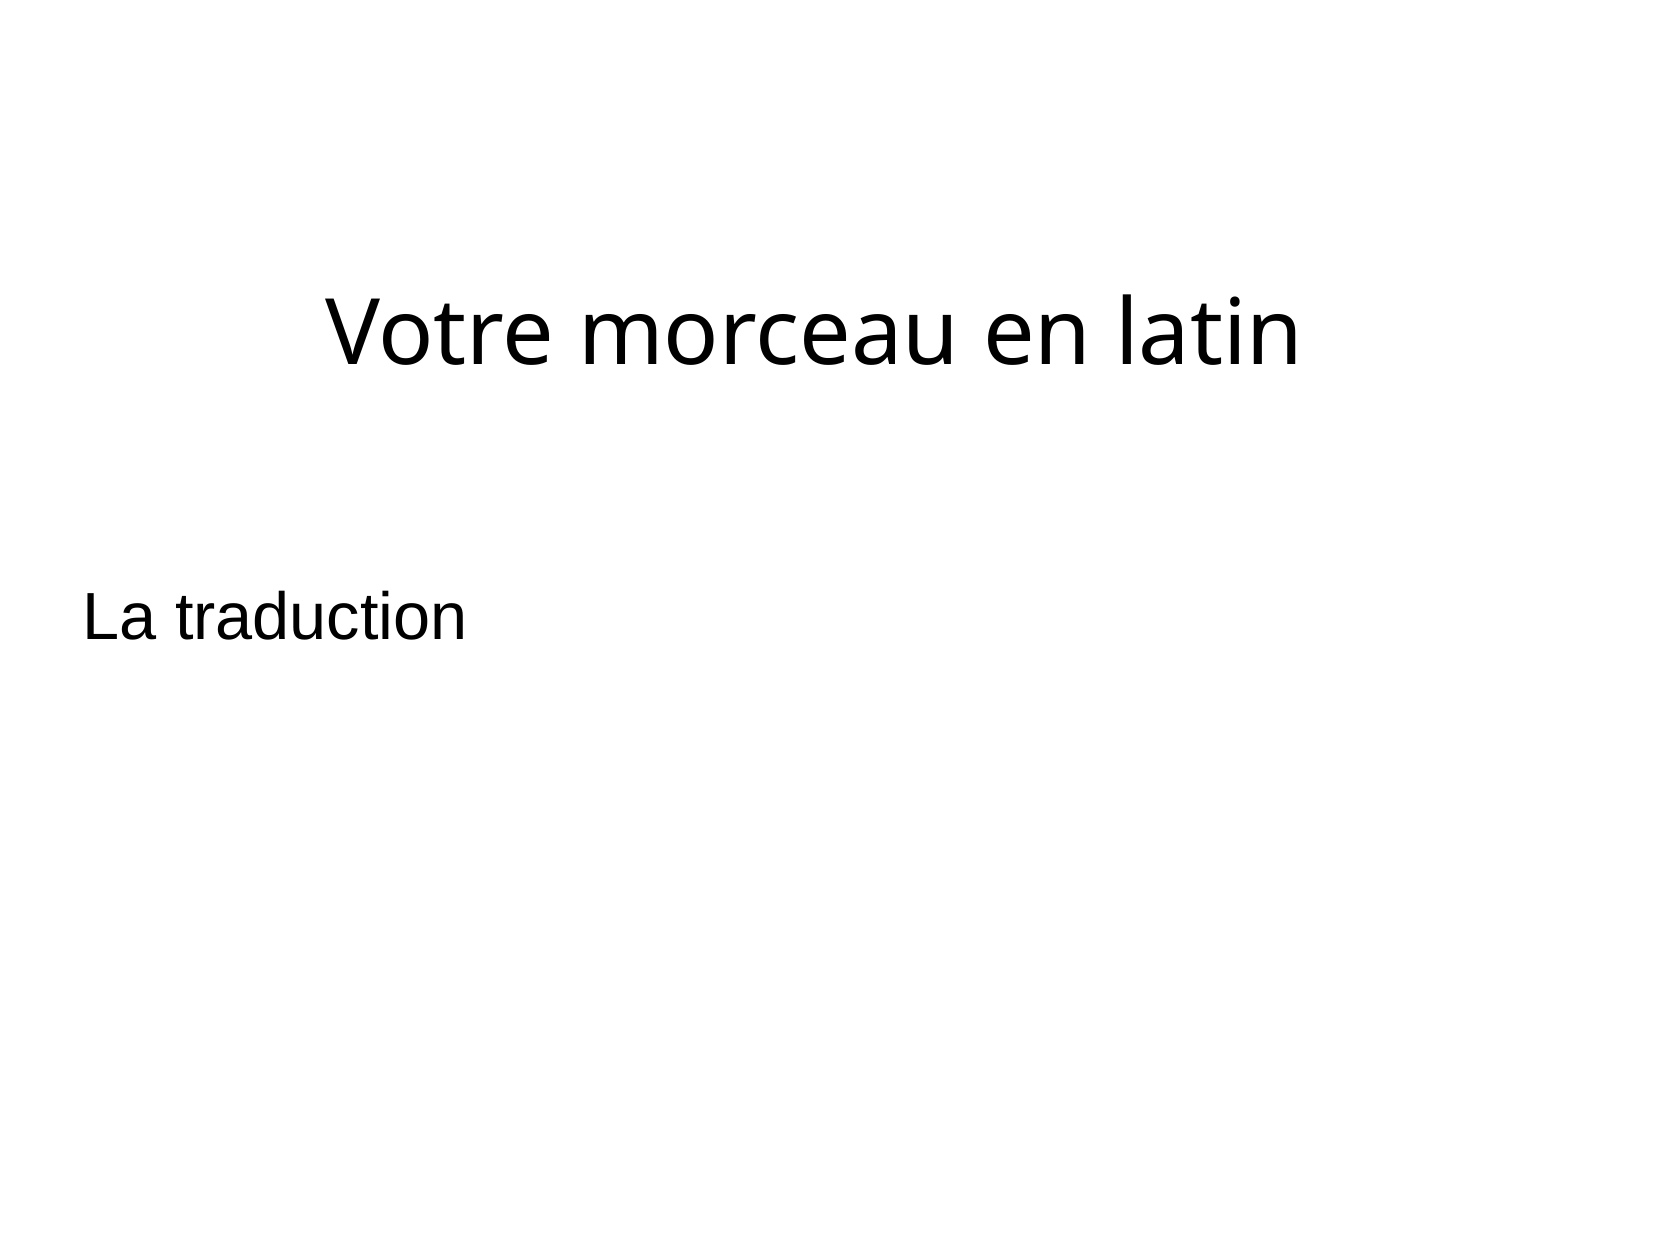

# Votre morceau en latin
La traduction